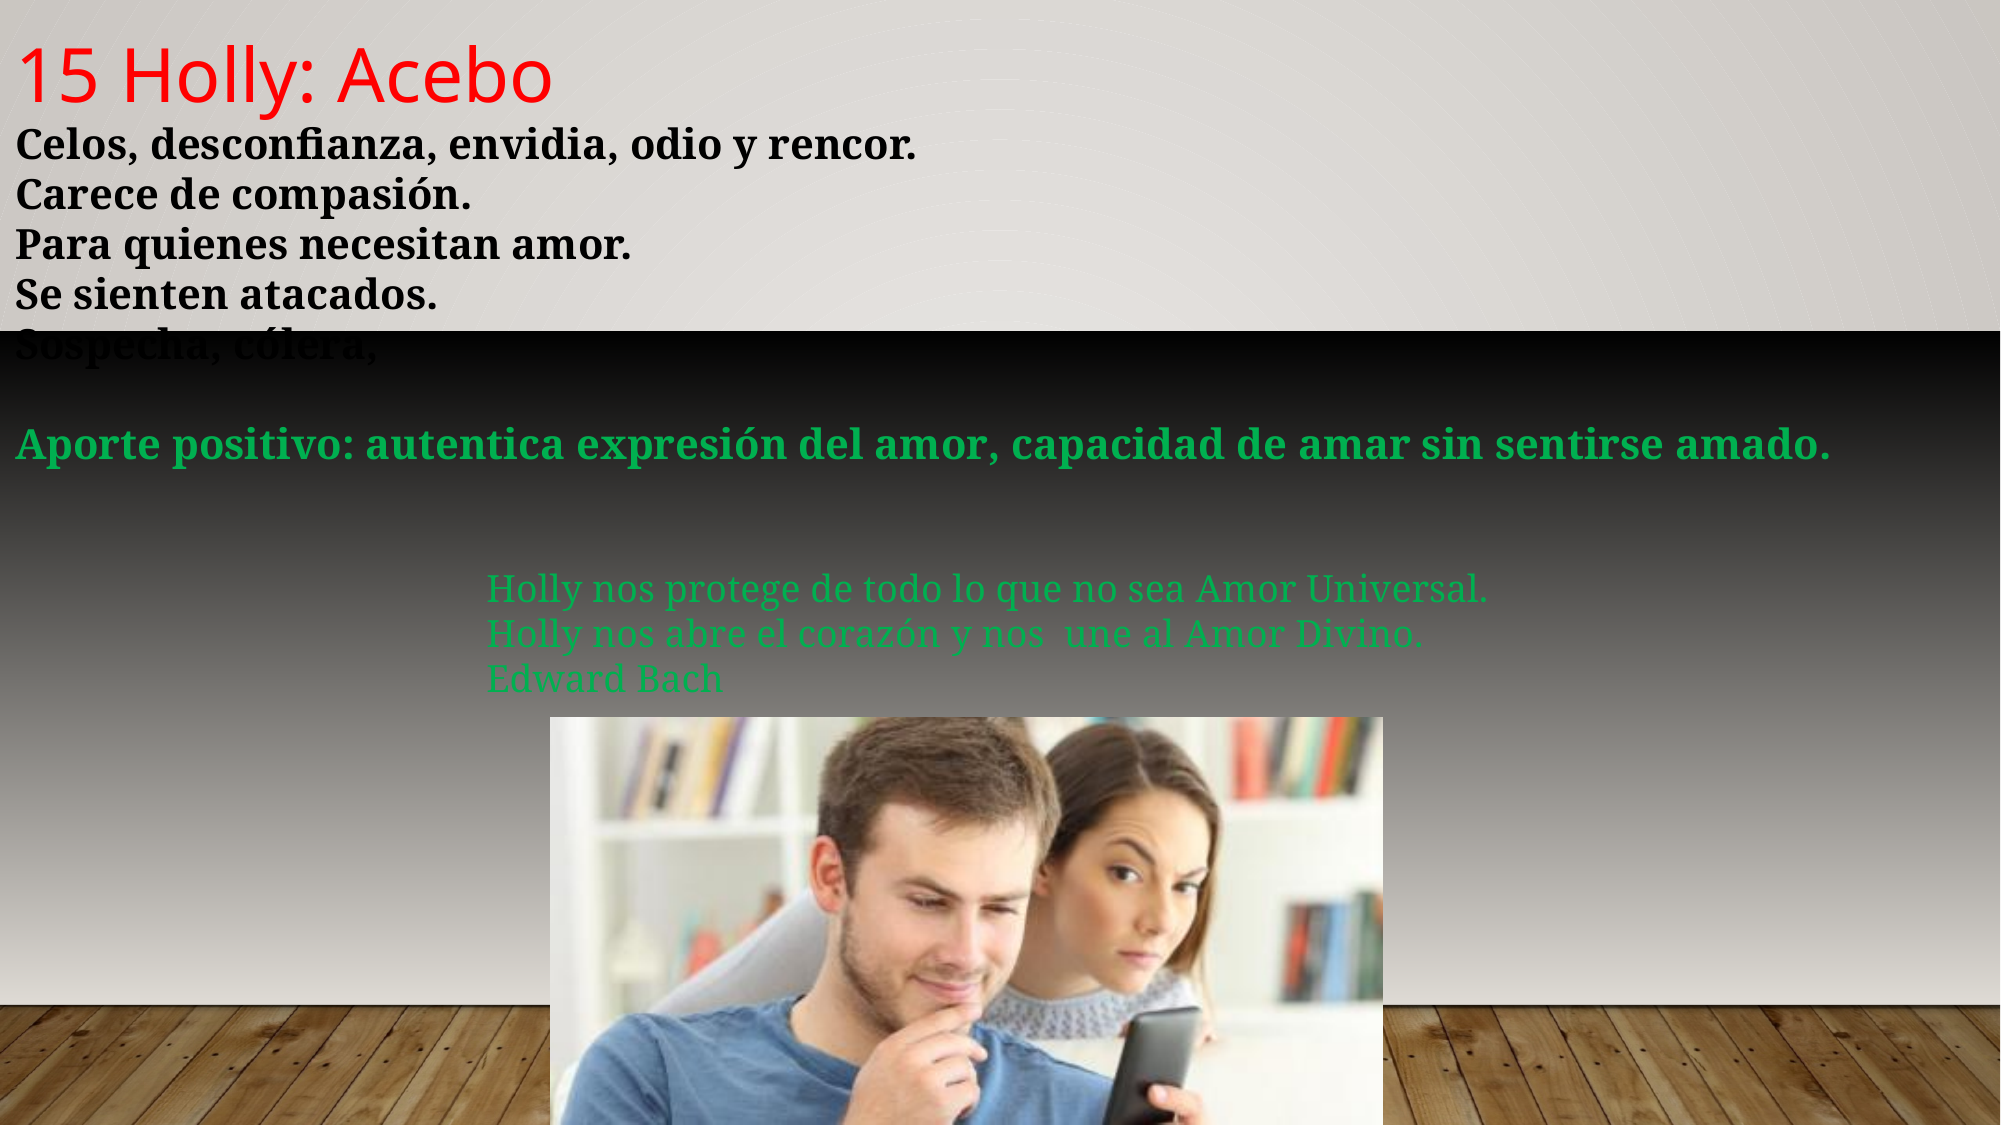

15 Holly: Acebo
Celos, desconfianza, envidia, odio y rencor.
Carece de compasión.
Para quienes necesitan amor.
Se sienten atacados.
Sospecha, cólera,
Aporte positivo: autentica expresión del amor, capacidad de amar sin sentirse amado.
Holly nos protege de todo lo que no sea Amor Universal.
Holly nos abre el corazón y nos une al Amor Divino.
Edward Bach